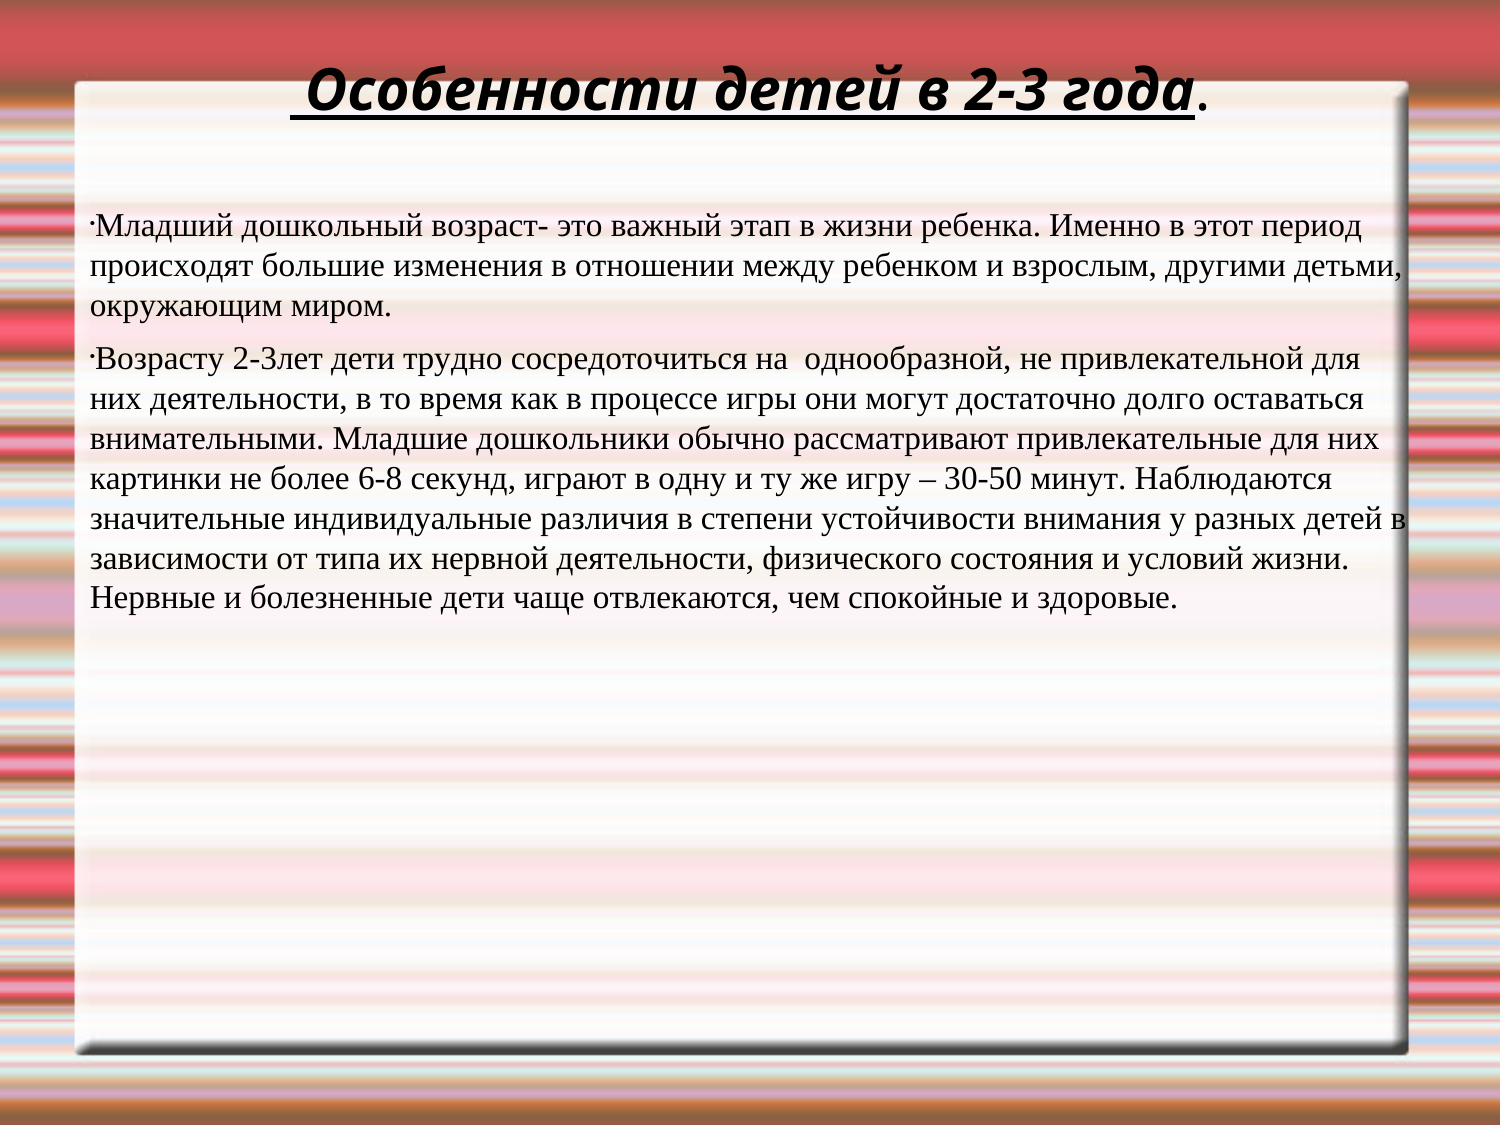

# Особенности детей в 2-3 года.
Младший дошкольный возраст- это важный этап в жизни ребенка. Именно в этот период происходят большие изменения в отношении между ребенком и взрослым, другими детьми, окружающим миром.
Возрасту 2-3лет дети трудно сосредоточиться на однообразной, не привлекательной для них деятельности, в то время как в процессе игры они могут достаточно долго оставаться внимательными. Младшие дошкольники обычно рассматривают привлекательные для них картинки не более 6-8 секунд, играют в одну и ту же игру – 30-50 минут. Наблюдаются значительные индивидуальные различия в степени устойчивости внимания у разных детей в зависимости от типа их нервной деятельности, физического состояния и условий жизни. Нервные и болезненные дети чаще отвлекаются, чем спокойные и здоровые.